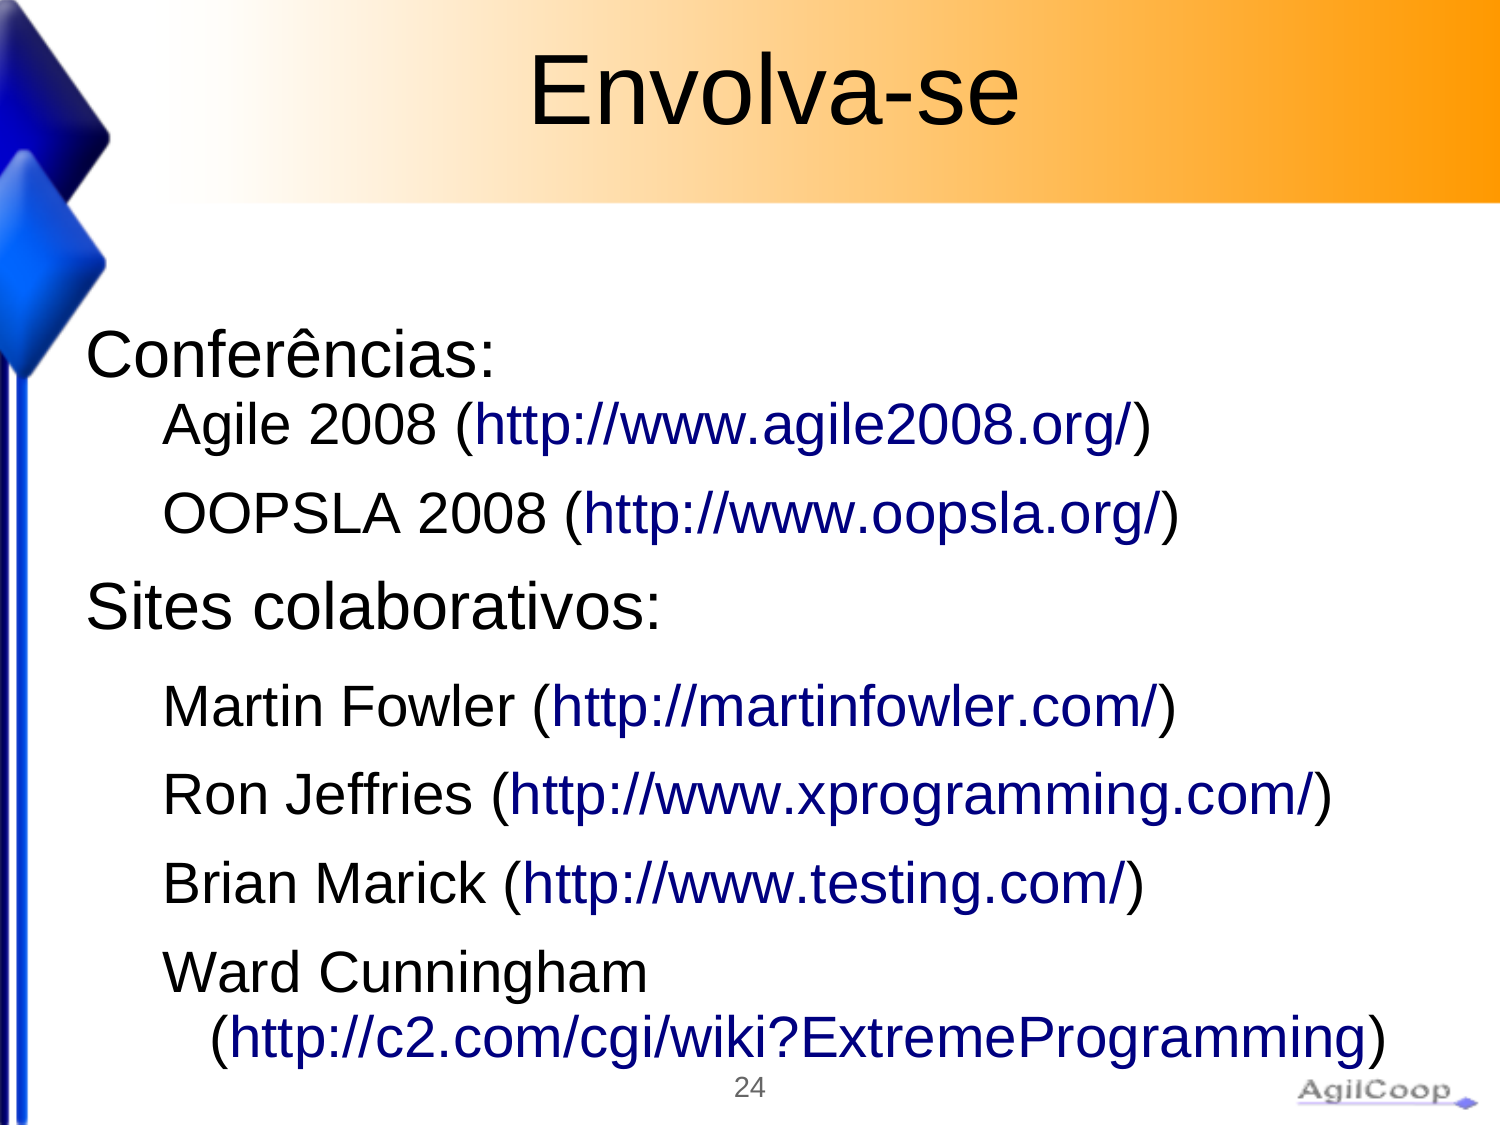

# Envolva-se
Conferências:
Agile 2008 (http://www.agile2008.org/)
OOPSLA 2008 (http://www.oopsla.org/)
Sites colaborativos:
Martin Fowler (http://martinfowler.com/)
Ron Jeffries (http://www.xprogramming.com/)
Brian Marick (http://www.testing.com/)
Ward Cunningham
(http://c2.com/cgi/wiki?ExtremeProgramming)
24